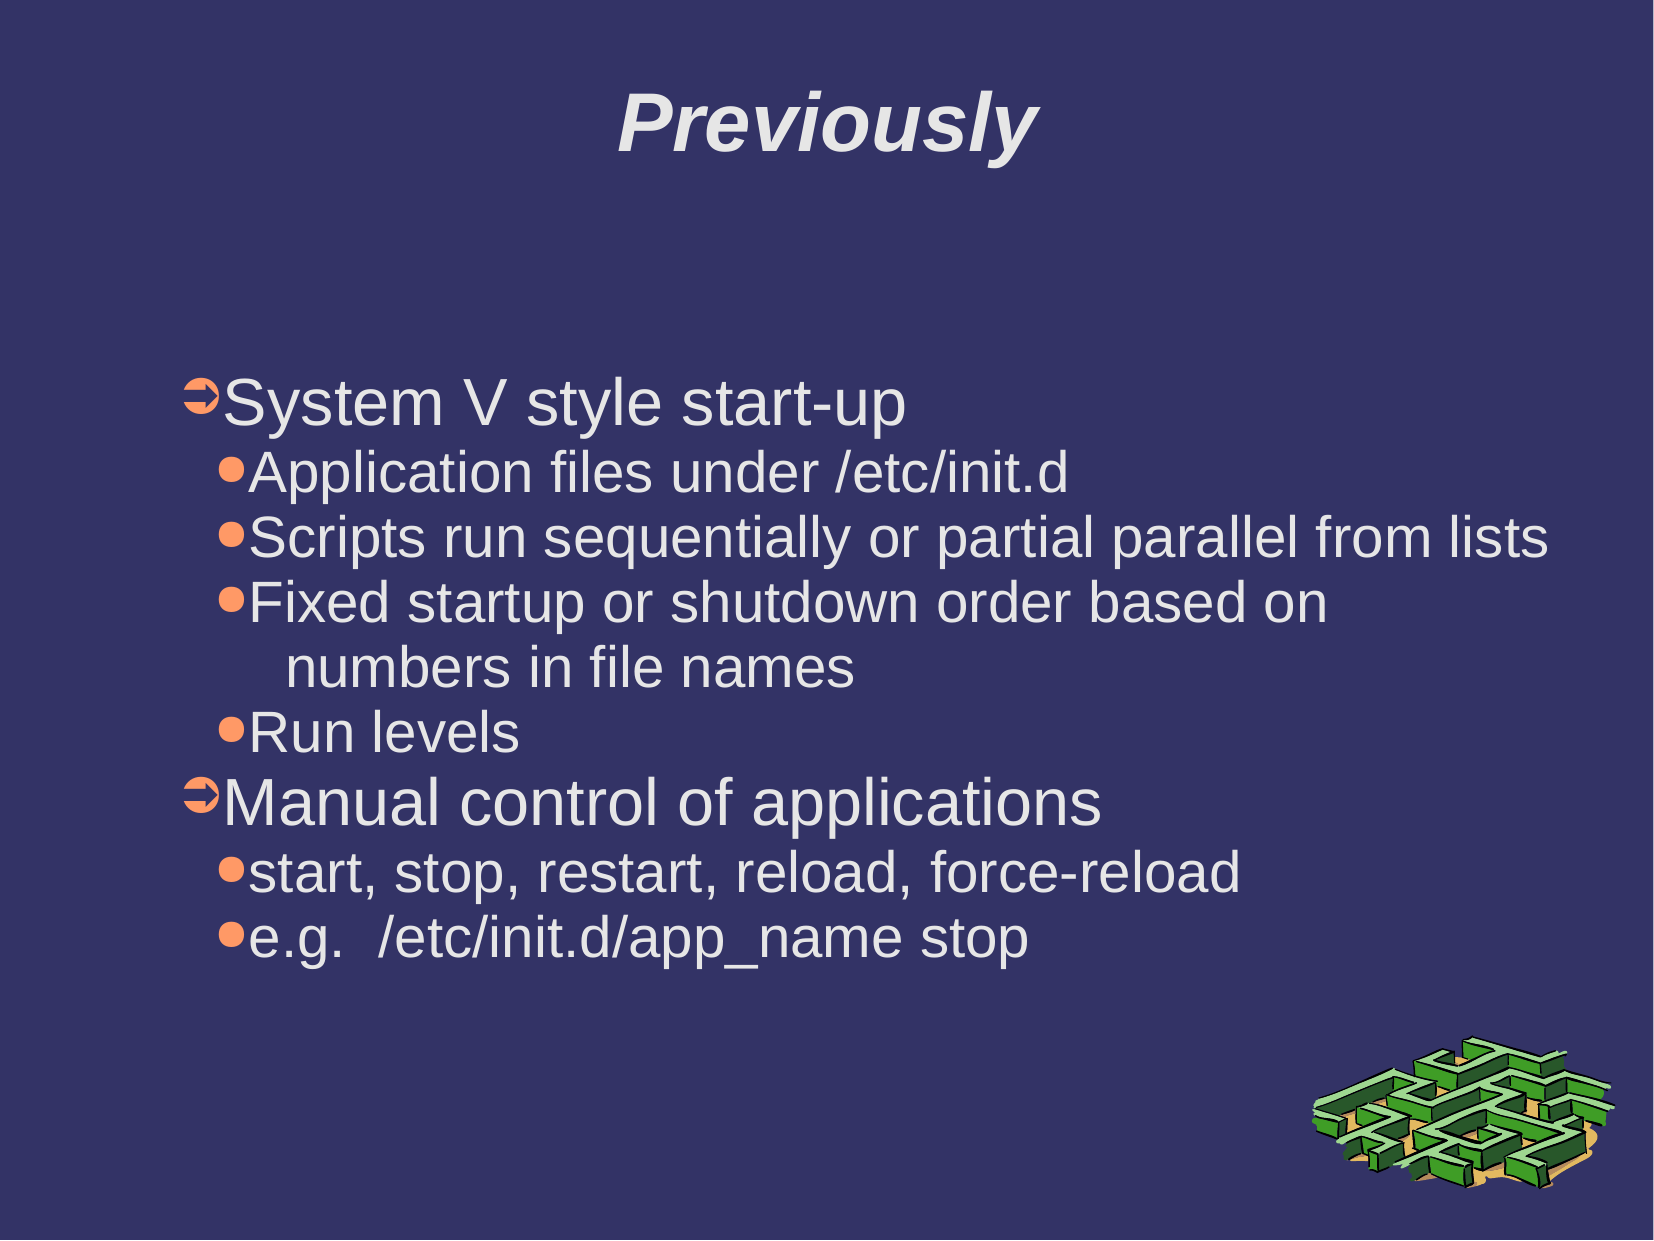

# Previously
System V style start-up
Application files under /etc/init.d
Scripts run sequentially or partial parallel from lists
Fixed startup or shutdown order based on numbers in file names
Run levels
Manual control of applications
start, stop, restart, reload, force-reload
e.g. /etc/init.d/app_name stop